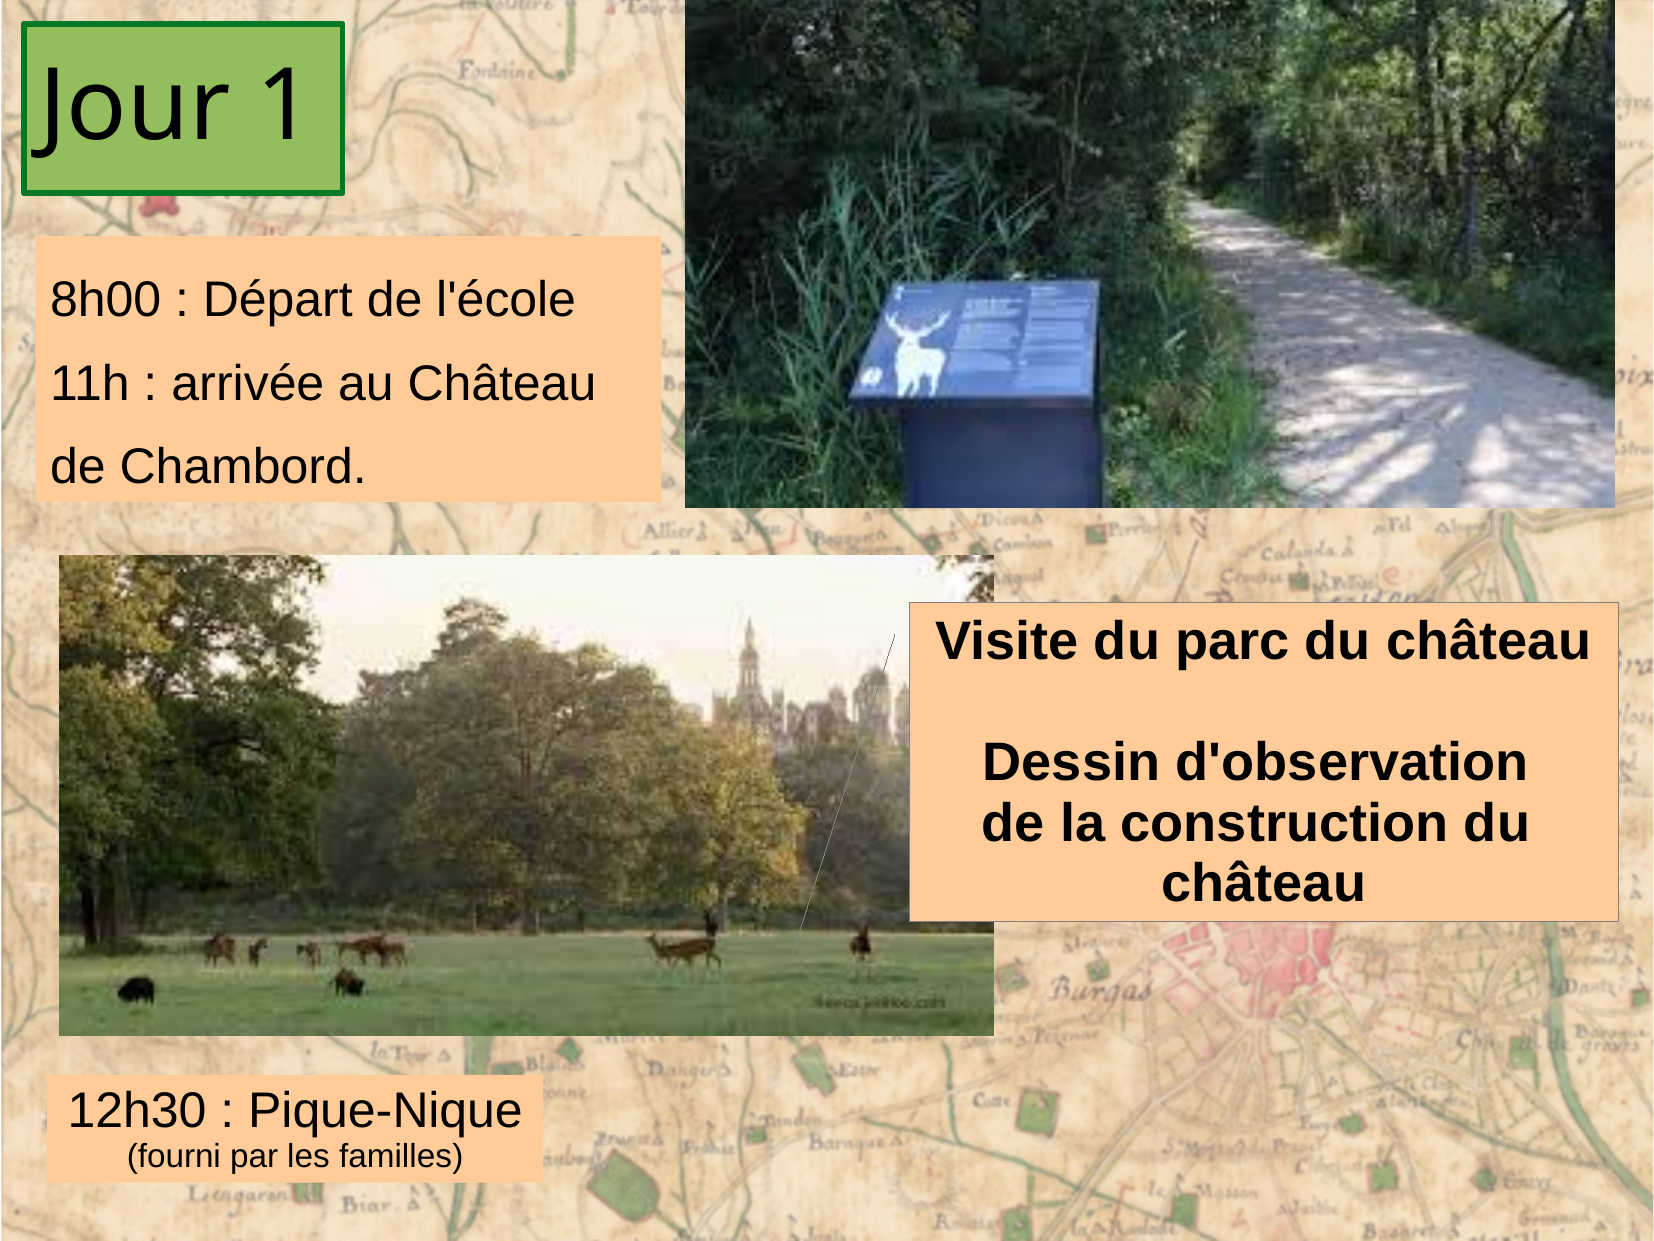

Jour 1
8h00 : Départ de l'école
11h : arrivée au Château de Chambord.
 Visite du parc du château
Dessin d'observation
de la construction du
château
12h30 : Pique-Nique (fourni par les familles)